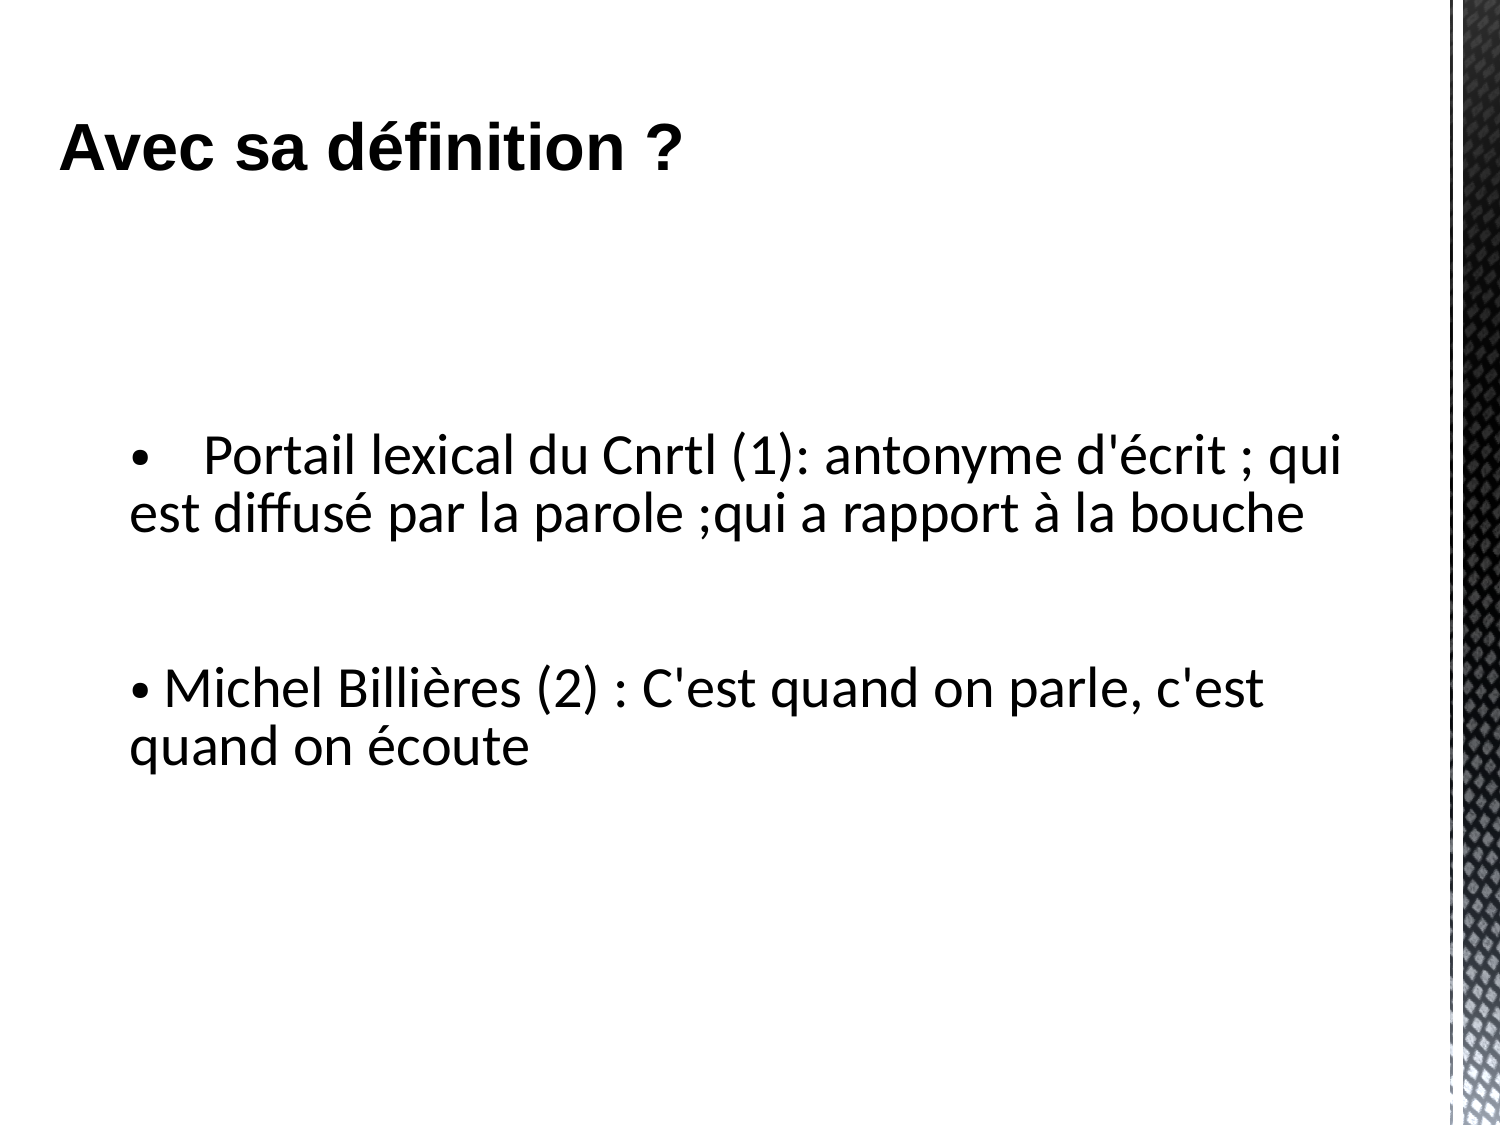

Avec sa définition ?
# Portail lexical du Cnrtl (1): antonyme d'écrit ; qui est diffusé par la parole ;qui a rapport à la bouche
 Michel Billières (2) : C'est quand on parle, c'est quand on écoute